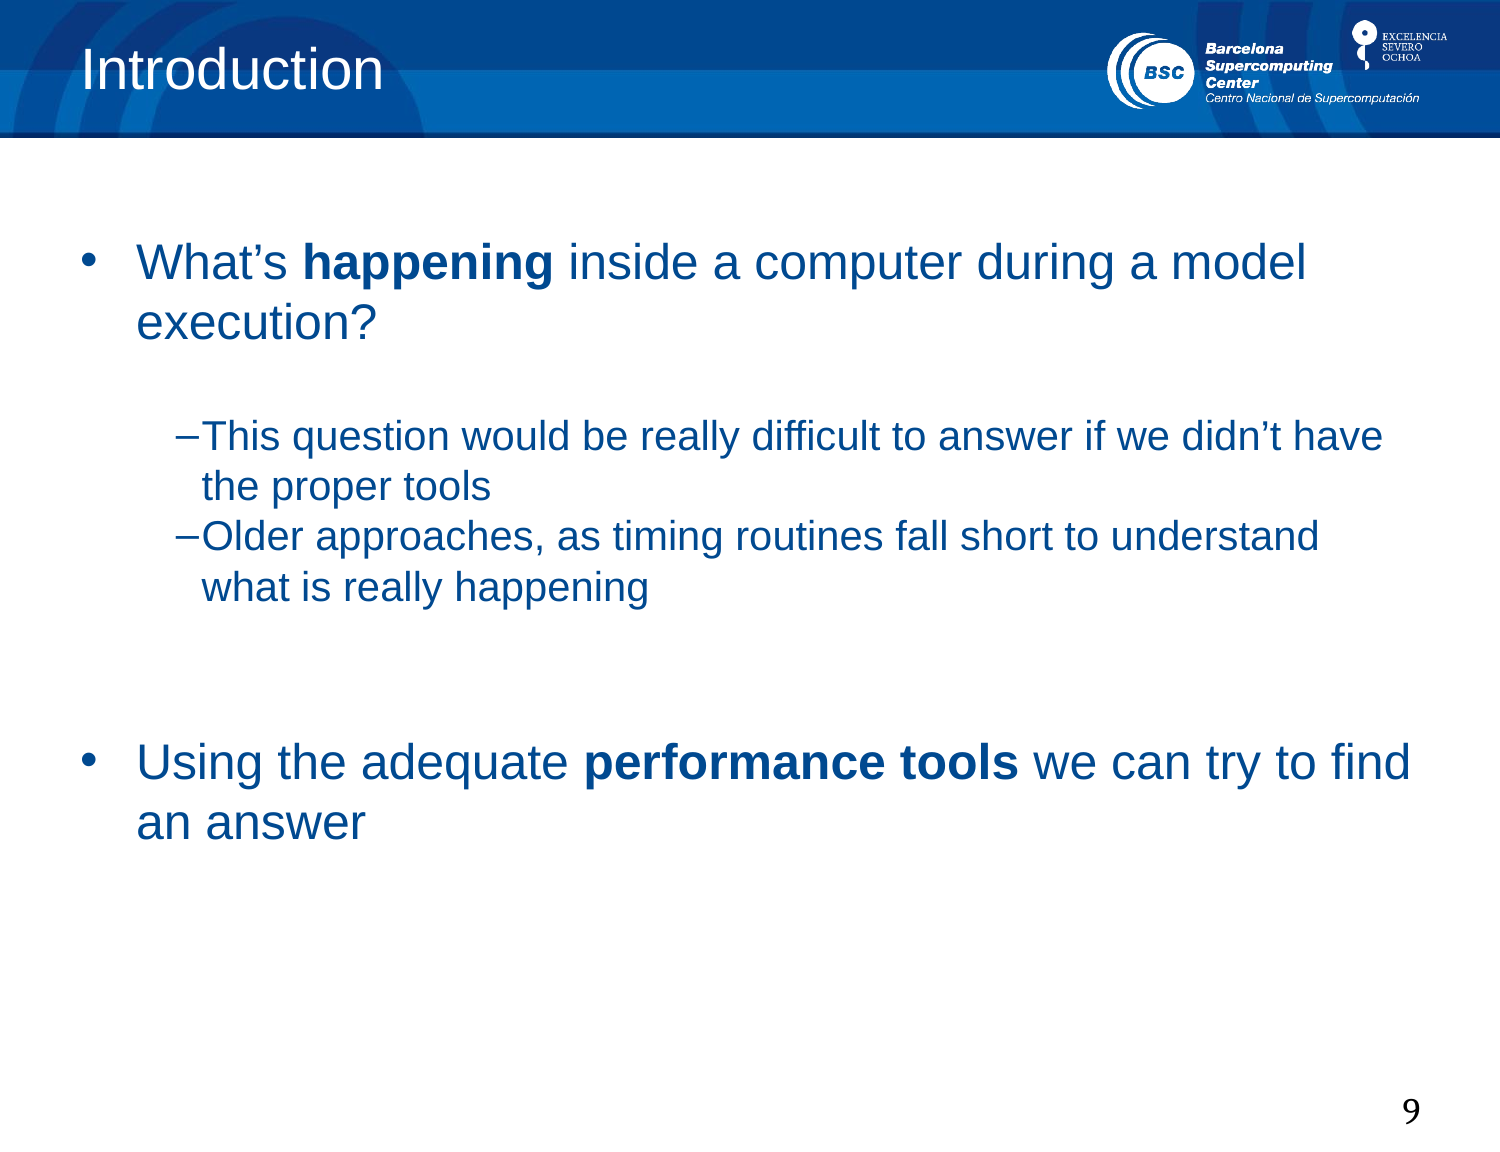

# Introduction
What’s happening inside a computer during a model execution?
This question would be really difficult to answer if we didn’t have the proper tools
Older approaches, as timing routines fall short to understand what is really happening
Using the adequate performance tools we can try to find an answer